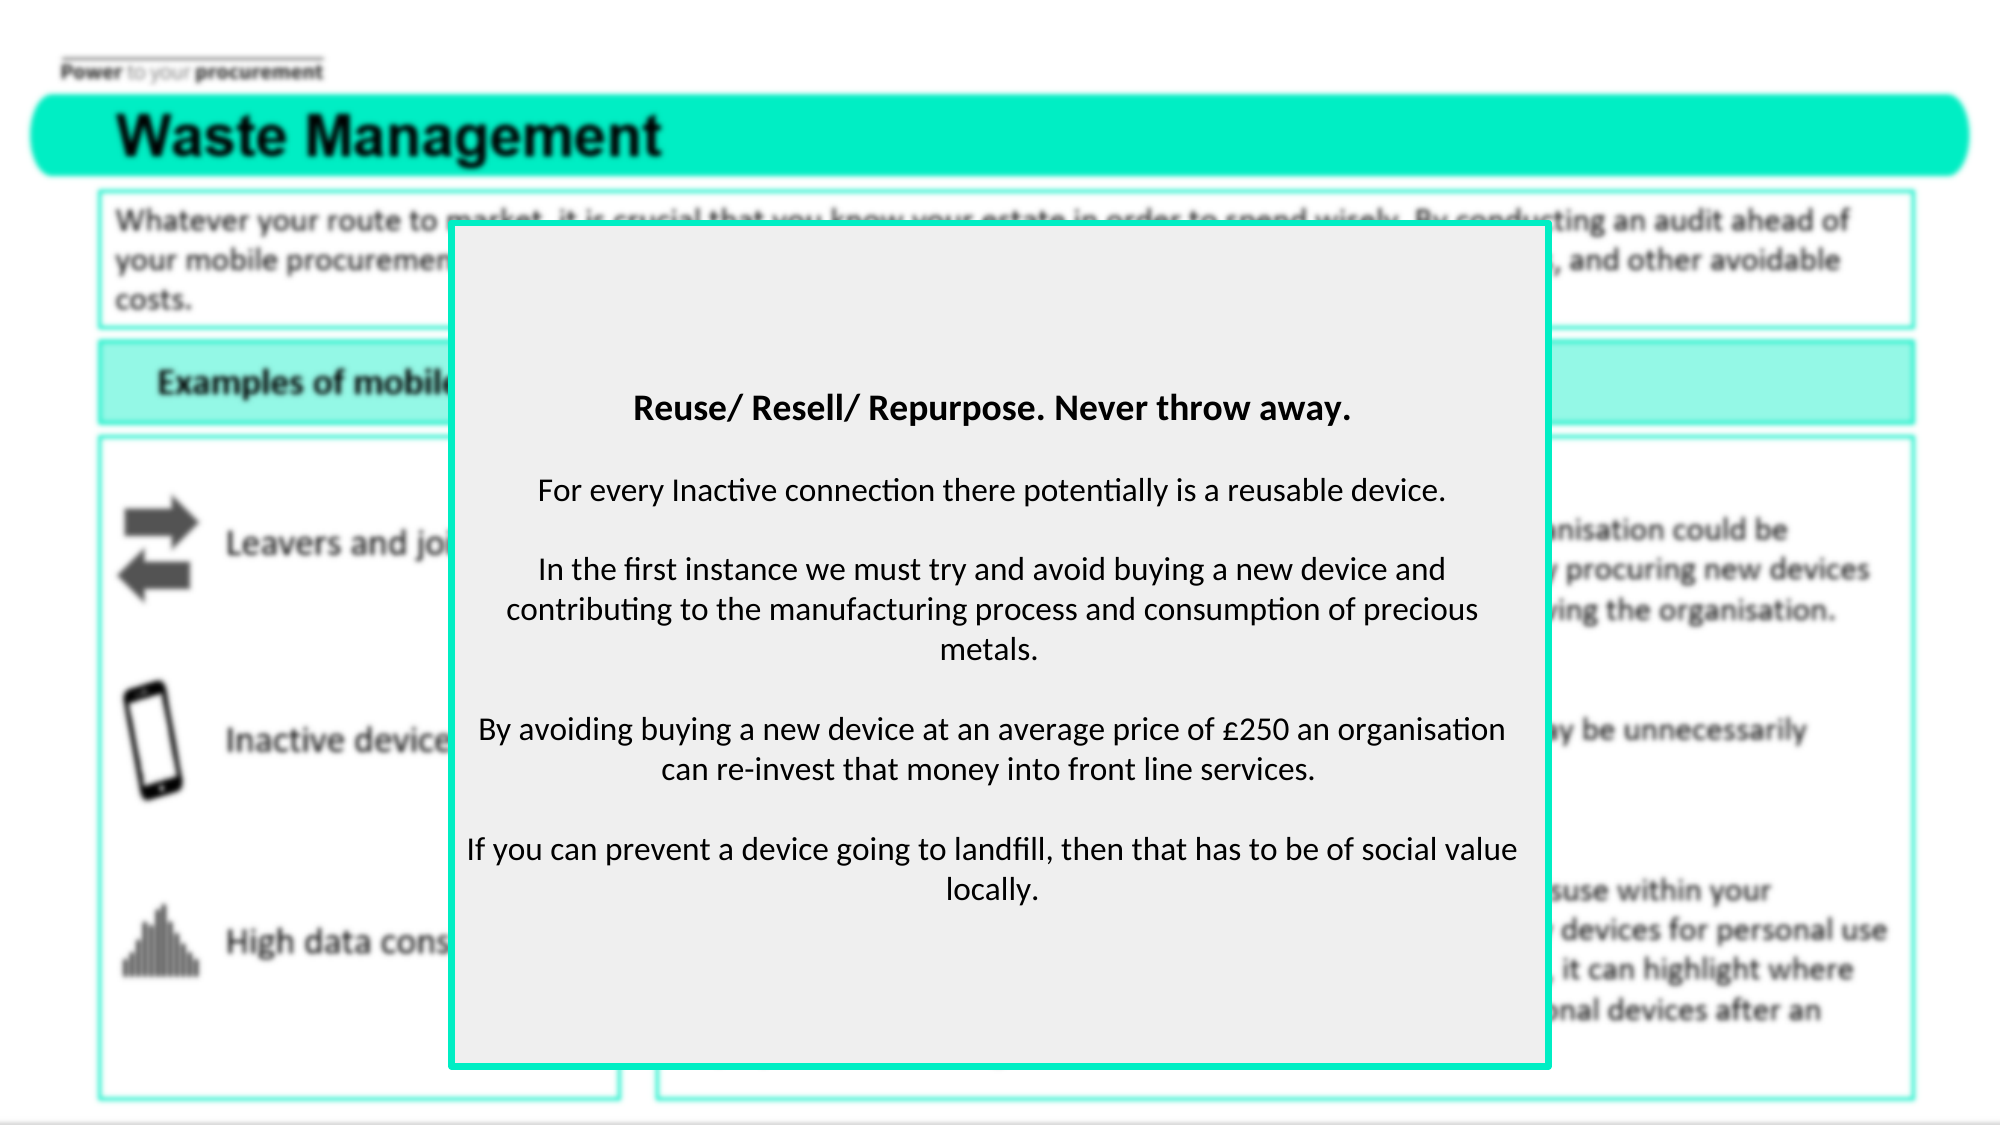

#
Reuse/ Resell/ Repurpose. Never throw away.
For every Inactive connection there potentially is a reusable device.
In the first instance we must try and avoid buying a new device and contributing to the manufacturing process and consumption of precious metals.
By avoiding buying a new device at an average price of £250 an organisation can re-invest that money into front line services.
If you can prevent a device going to landfill, then that has to be of social value locally.